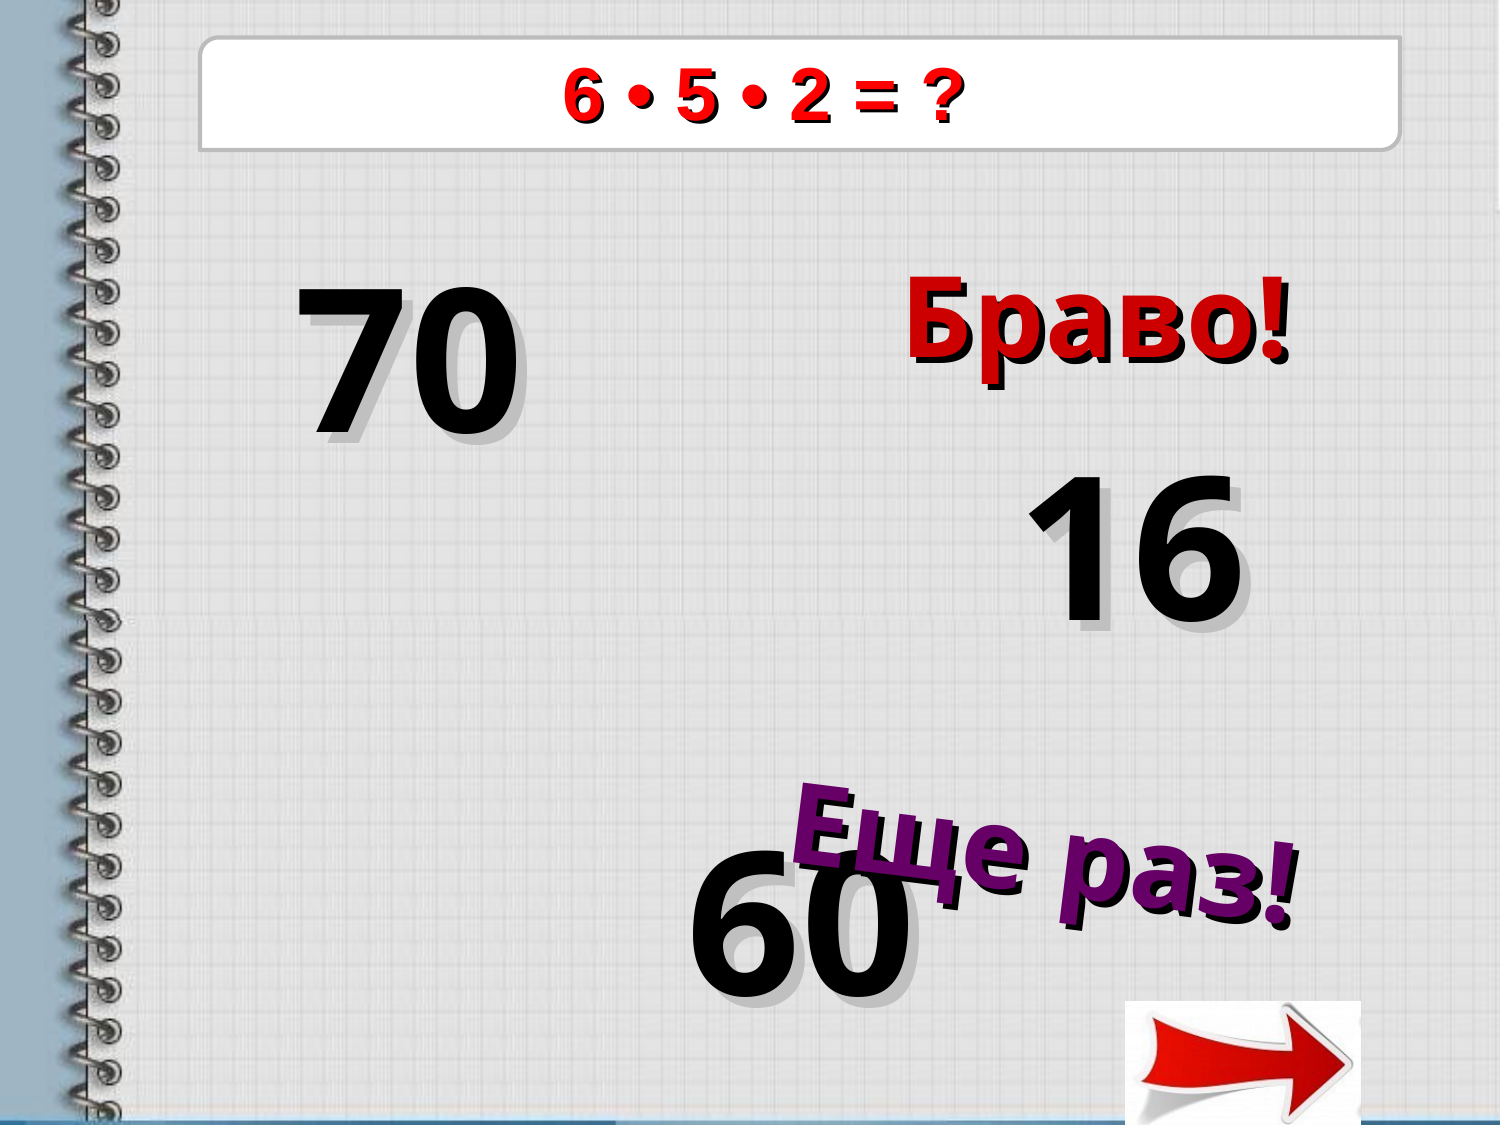

6 • 5 • 2 = ?
70
Браво!
16
Еще раз!
60